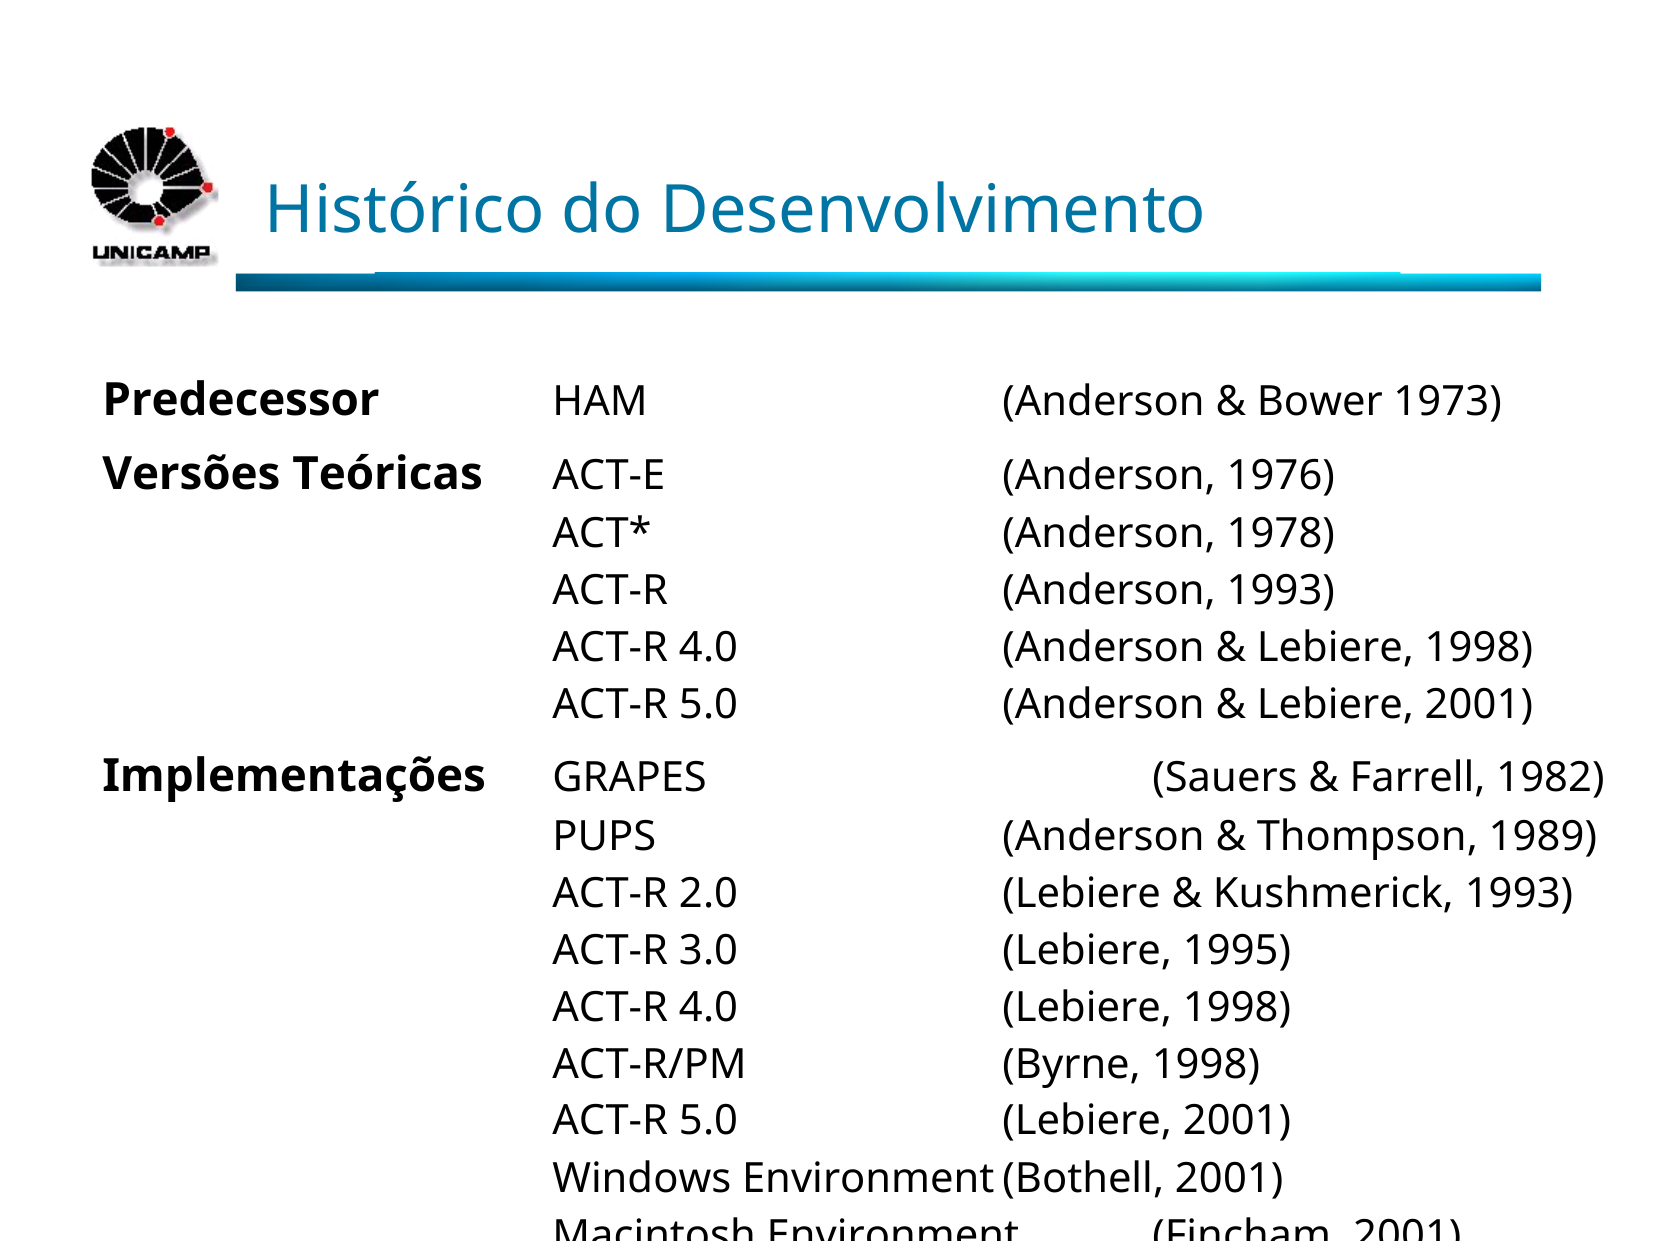

# Histórico do Desenvolvimento
Predecessor		HAM			(Anderson & Bower 1973)
Versões Teóricas	ACT-E 			(Anderson, 1976)
			ACT* 	 		(Anderson, 1978)
			ACT-R			(Anderson, 1993)
			ACT-R 4.0		(Anderson & Lebiere, 1998)
			ACT-R 5.0		(Anderson & Lebiere, 2001)
Implementações	GRAPES			(Sauers & Farrell, 1982)
			PUPS			(Anderson & Thompson, 1989)
			ACT-R 2.0		(Lebiere & Kushmerick, 1993)
			ACT-R 3.0		(Lebiere, 1995)
			ACT-R 4.0		(Lebiere, 1998)
			ACT-R/PM 		(Byrne, 1998)
			ACT-R 5.0		(Lebiere, 2001)
			Windows Environment	(Bothell, 2001)
			Macintosh Environment 	(Fincham, 2001)
			ACT-R 6.0		(Bothell 2004)